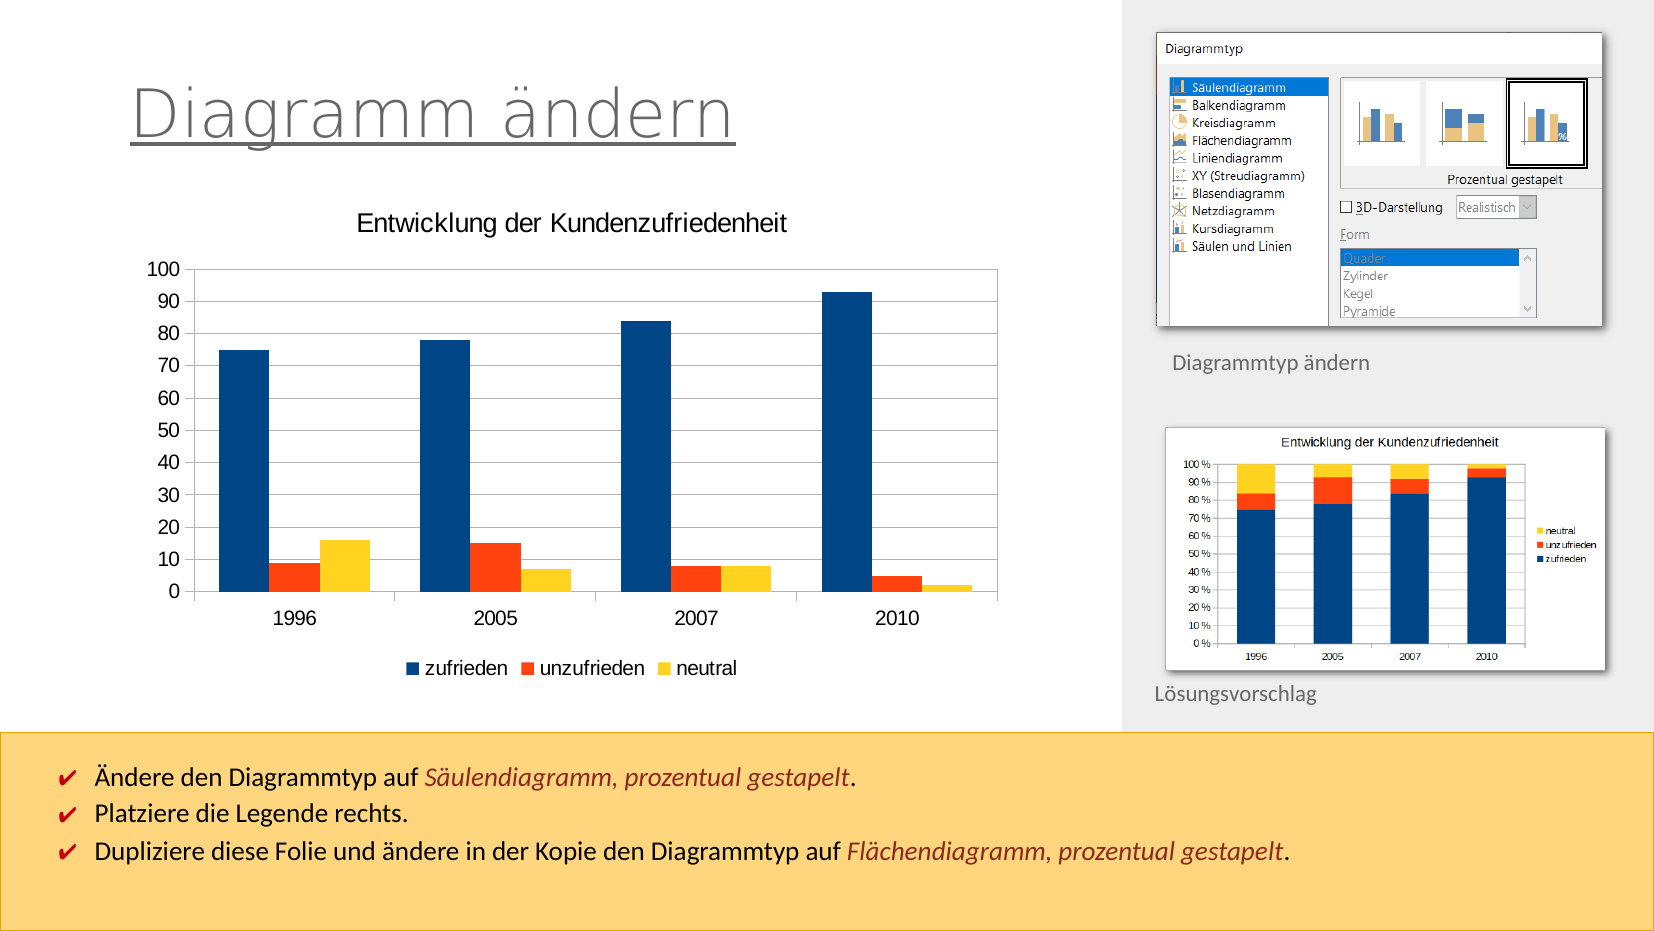

# Diagramm ändern
### Chart: Entwicklung der Kundenzufriedenheit
| Category | zufrieden | unzufrieden | neutral |
|---|---|---|---|
| 1996 | 75.0 | 9.0 | 16.0 |
| 2005 | 78.0 | 15.0 | 7.0 |
| 2007 | 84.0 | 8.0 | 8.0 |
| 2010 | 93.0 | 5.0 | 2.0 |Diagrammtyp ändern
Lösungsvorschlag
Ändere den Diagrammtyp auf Säulendiagramm, prozentual gestapelt.
Platziere die Legende rechts.
Dupliziere diese Folie und ändere in der Kopie den Diagrammtyp auf Flächendiagramm, prozentual gestapelt.